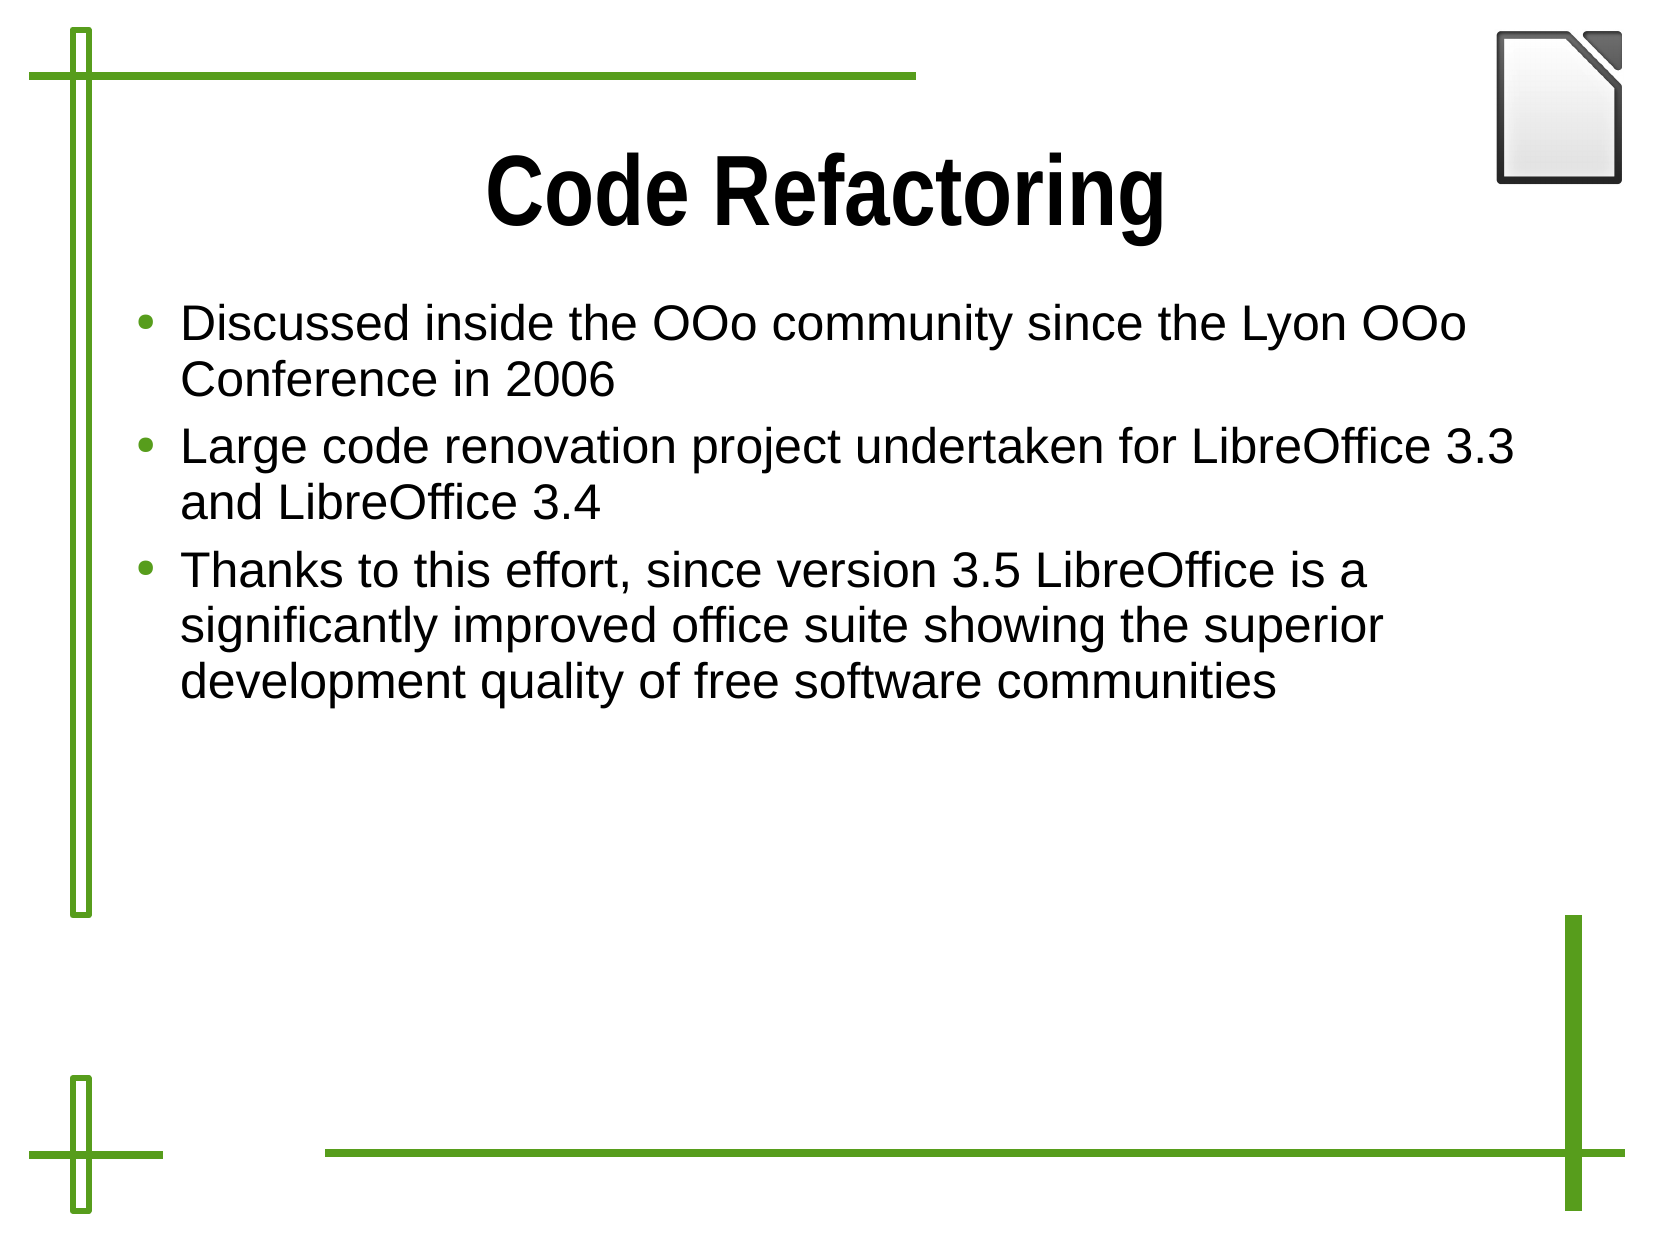

# Code Refactoring
Discussed inside the OOo community since the Lyon OOo Conference in 2006
Large code renovation project undertaken for LibreOffice 3.3 and LibreOffice 3.4
Thanks to this effort, since version 3.5 LibreOffice is a significantly improved office suite showing the superior development quality of free software communities